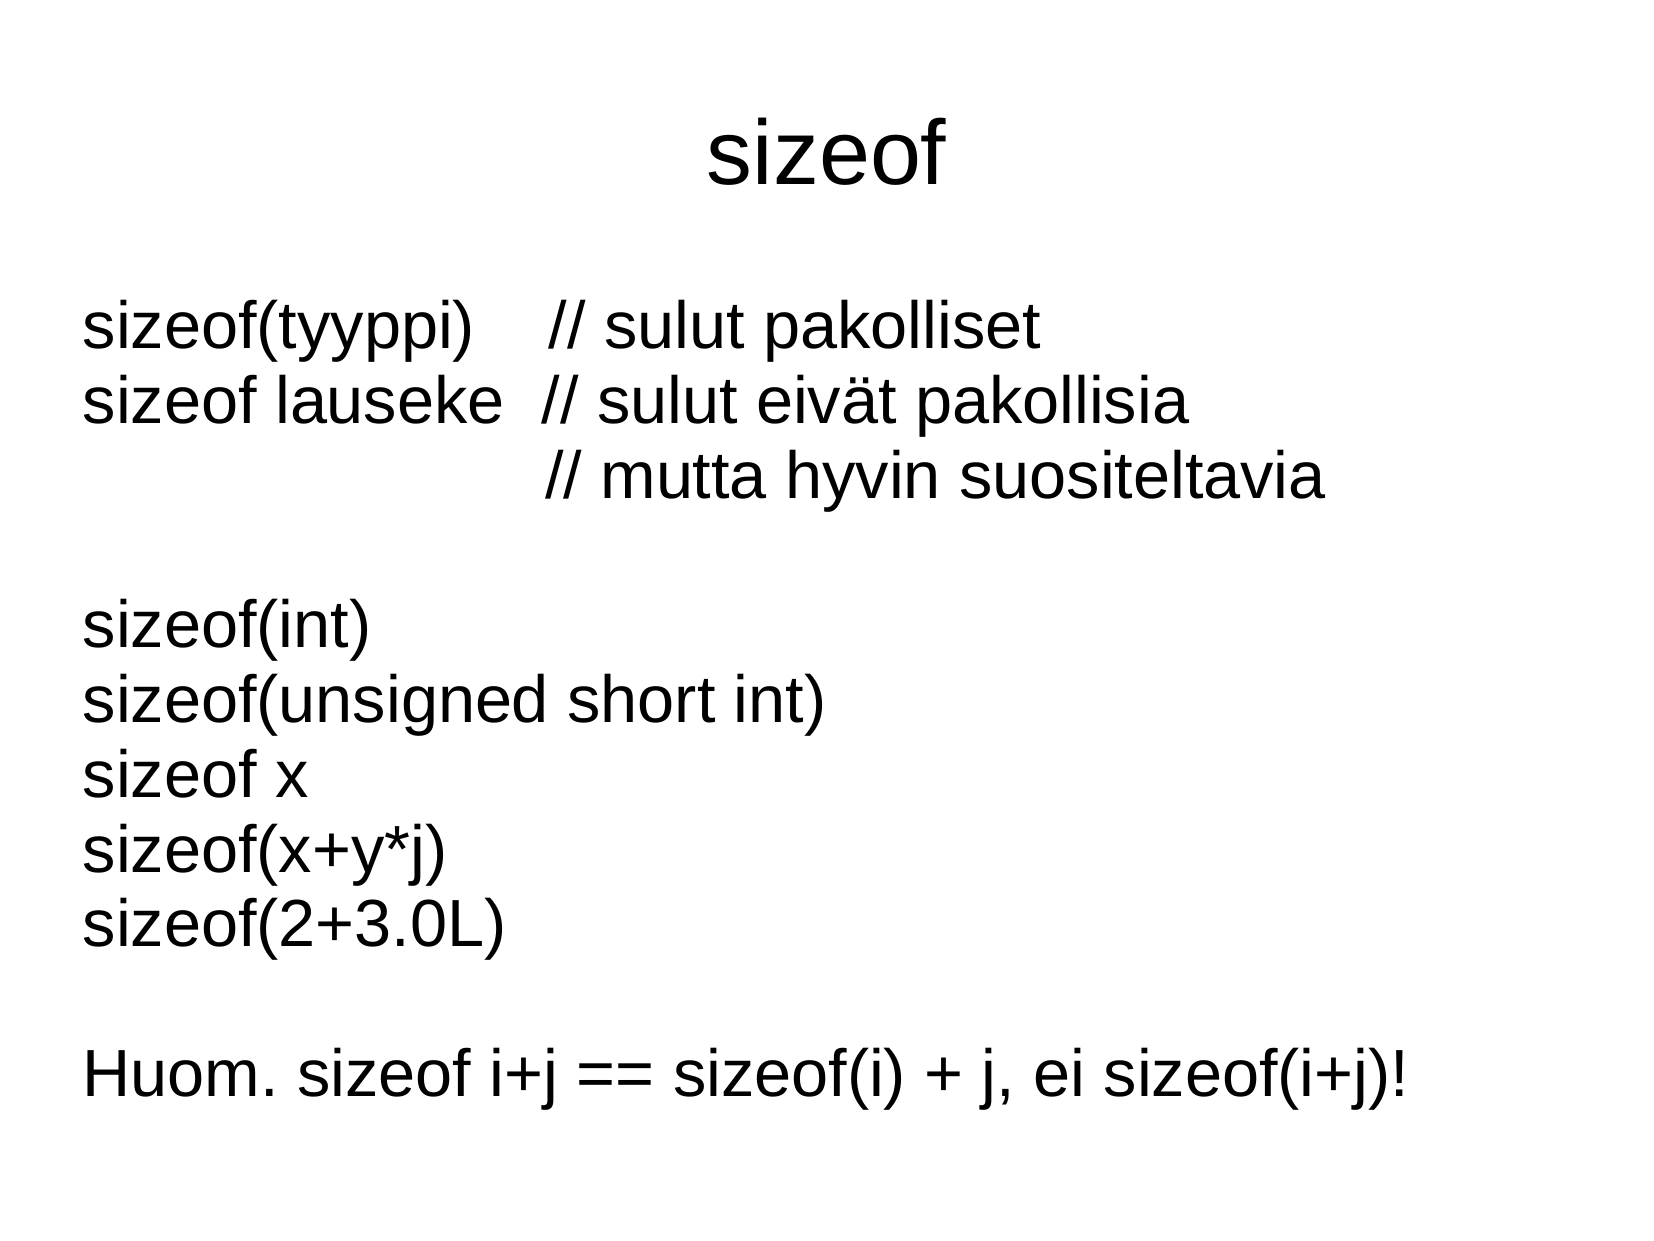

# sizeof
sizeof(tyyppi) // sulut pakolliset
sizeof lauseke // sulut eivät pakollisia
 // mutta hyvin suositeltavia
sizeof(int)
sizeof(unsigned short int)
sizeof x
sizeof(x+y*j)
sizeof(2+3.0L)
Huom. sizeof i+j == sizeof(i) + j, ei sizeof(i+j)!